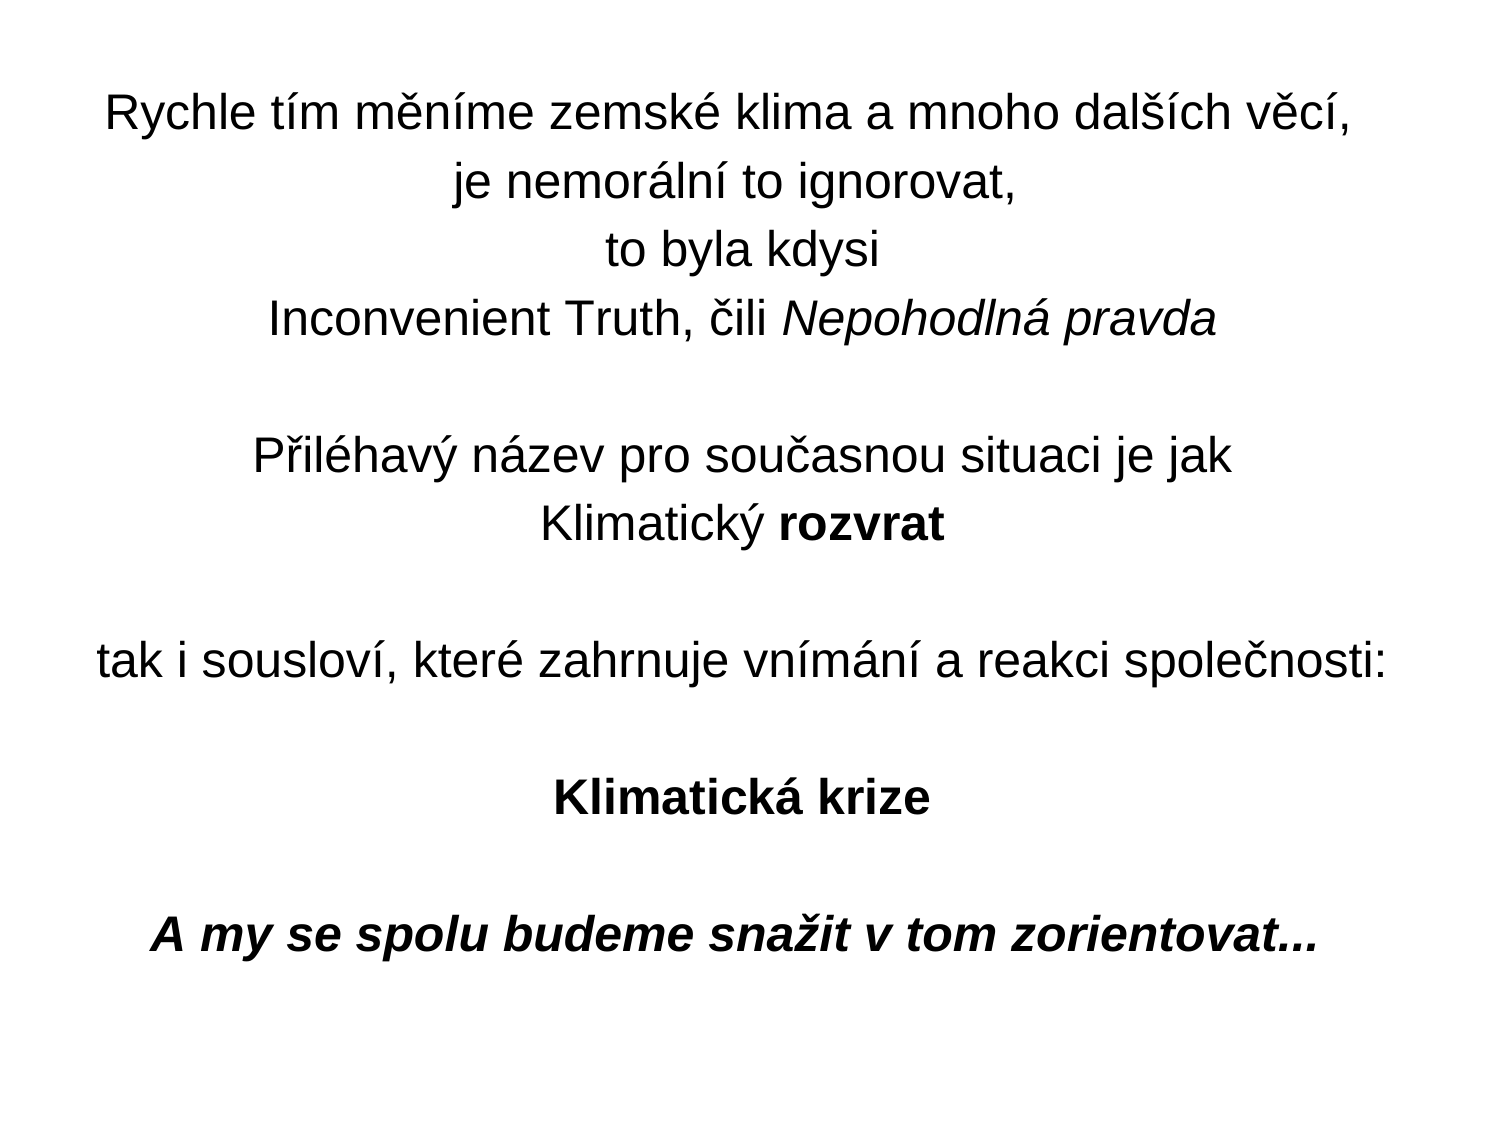

#
Rychle tím měníme zemské klima a mnoho dalších věcí,
je nemorální to ignorovat,
to byla kdysi
Inconvenient Truth, čili Nepohodlná pravda
Přiléhavý název pro současnou situaci je jak
Klimatický rozvrat
tak i sousloví, které zahrnuje vnímání a reakci společnosti:
Klimatická krize
A my se spolu budeme snažit v tom zorientovat...